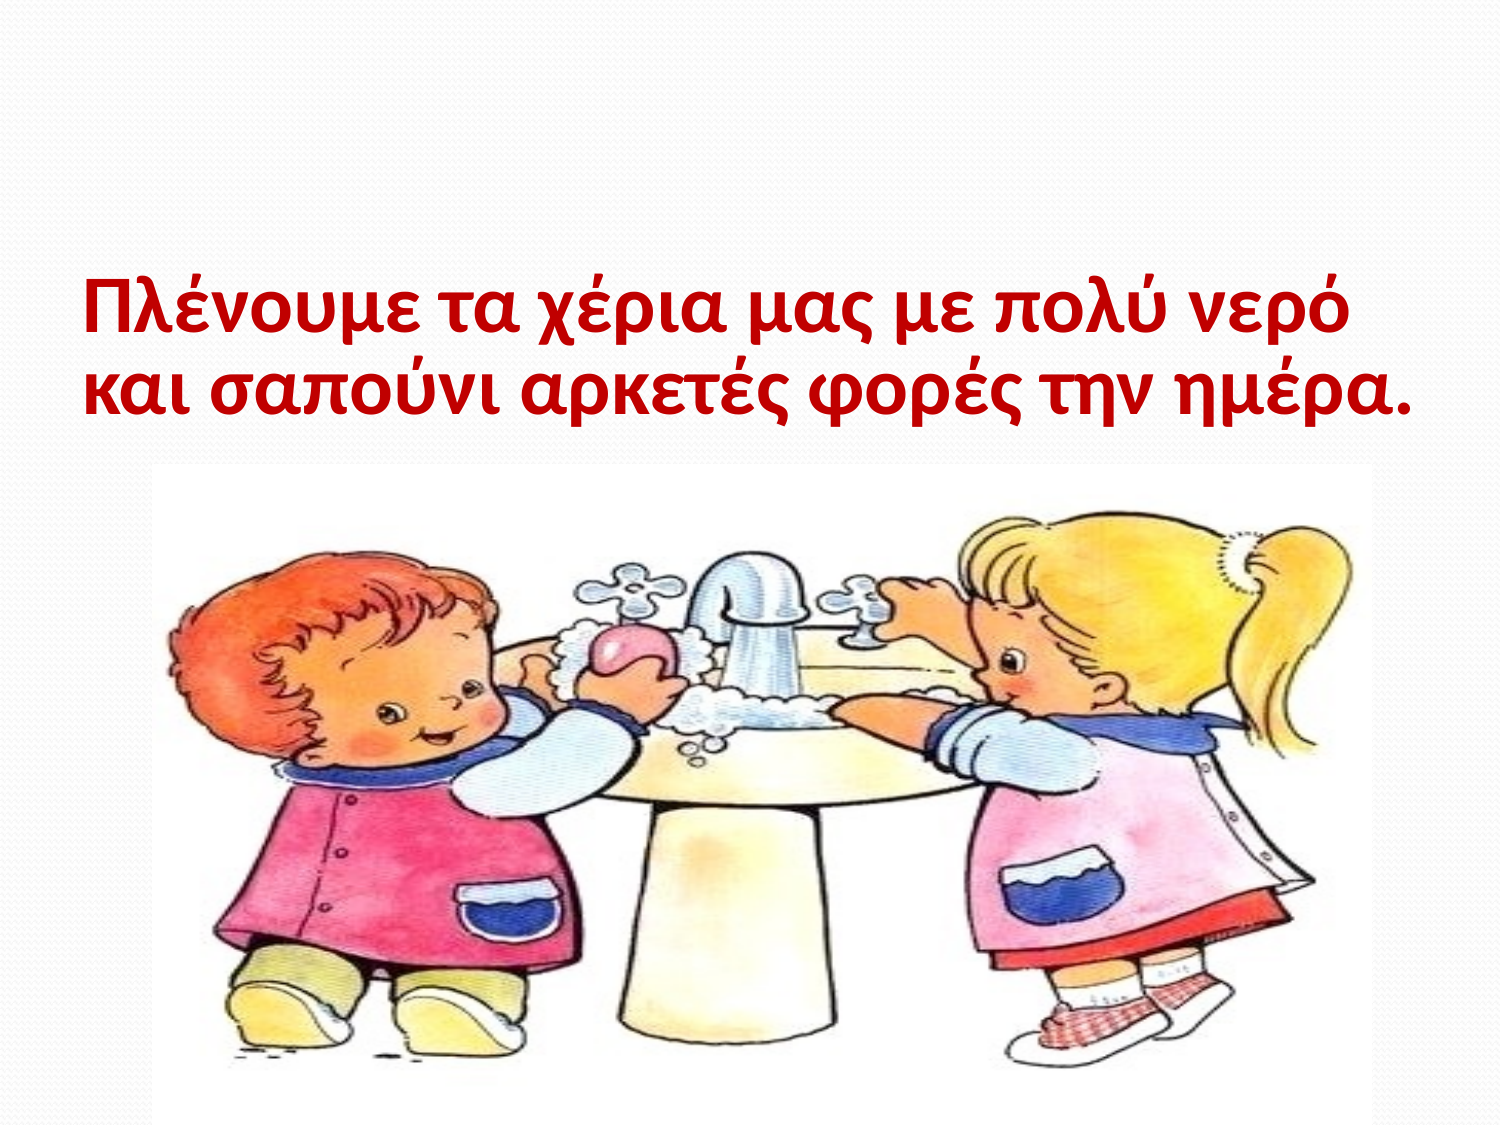

# Πλένουμε τα χέρια μας με πολύ νερό και σαπούνι αρκετές φορές την ημέρα.